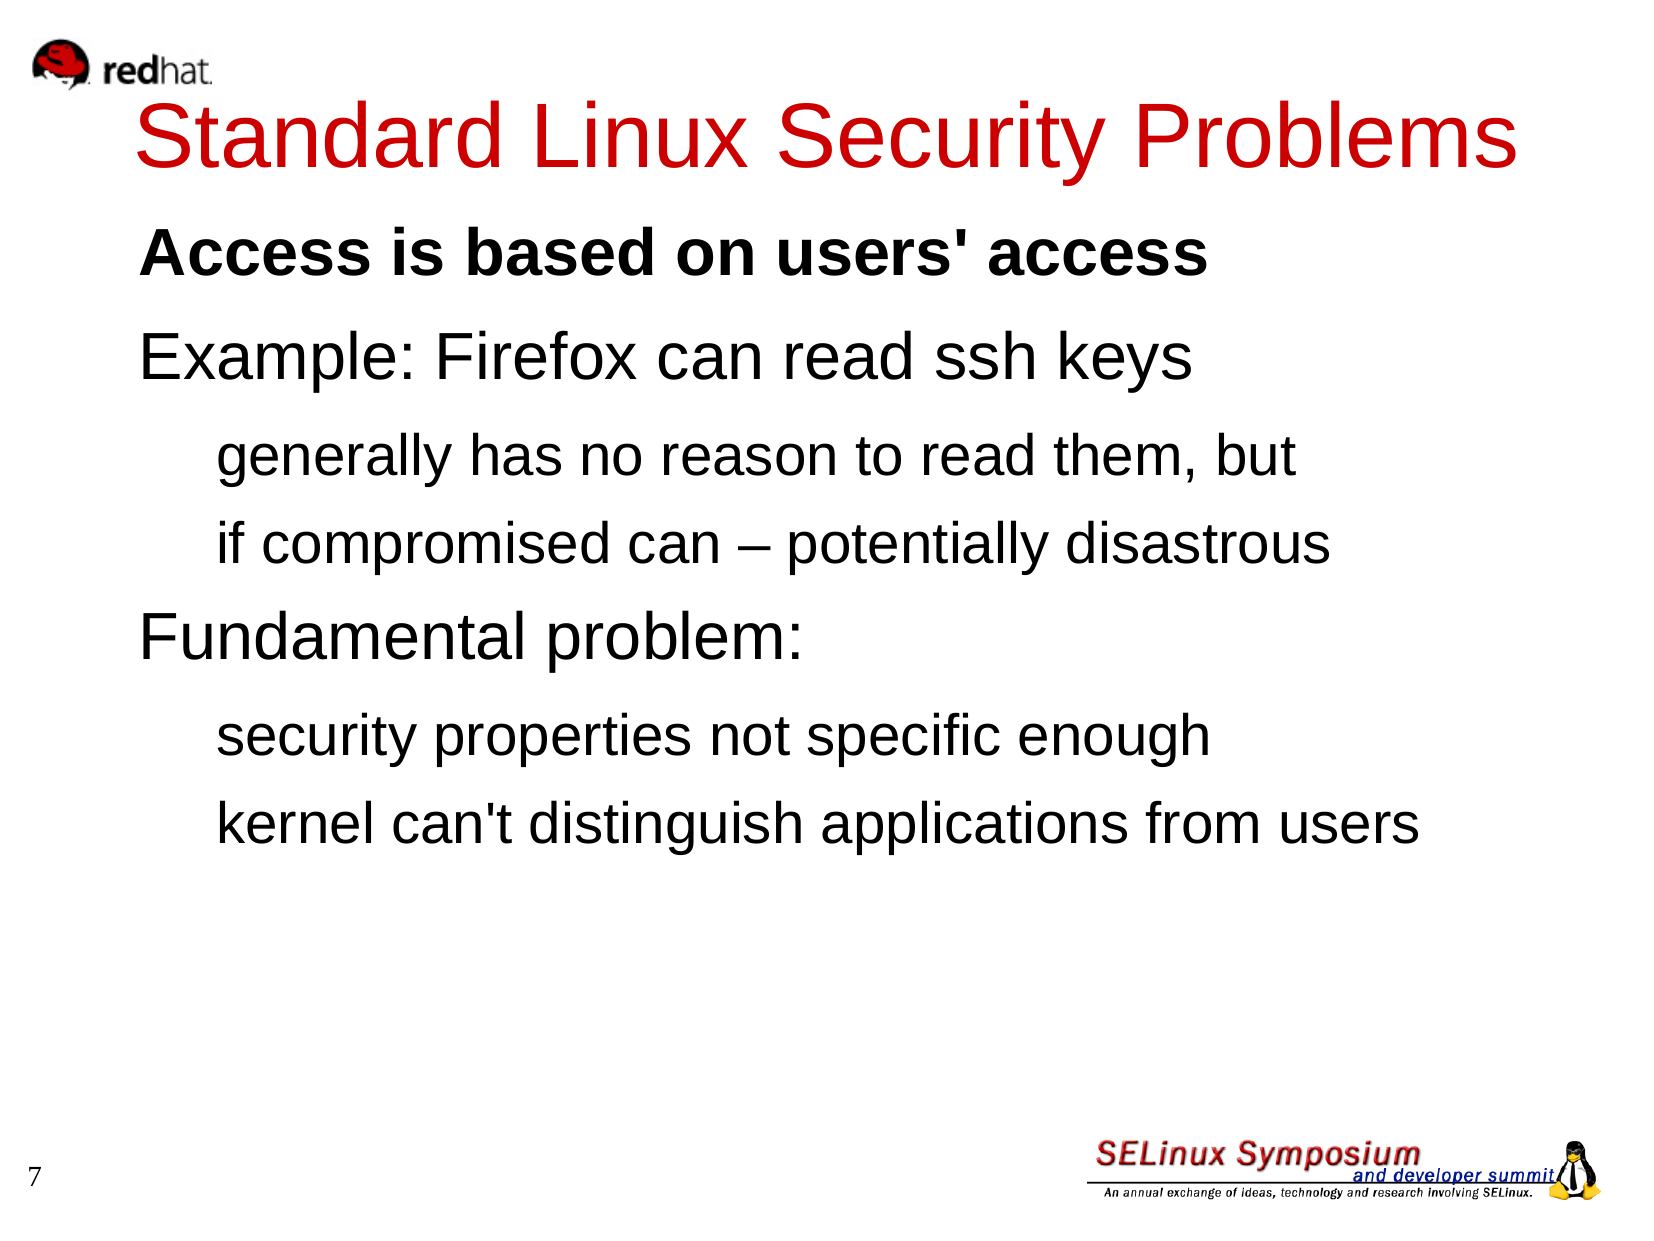

# Standard Linux Security Problems
Access is based on users' access
Example: Firefox can read ssh keys
generally has no reason to read them, but
if compromised can – potentially disastrous
Fundamental problem:
security properties not specific enough
kernel can't distinguish applications from users